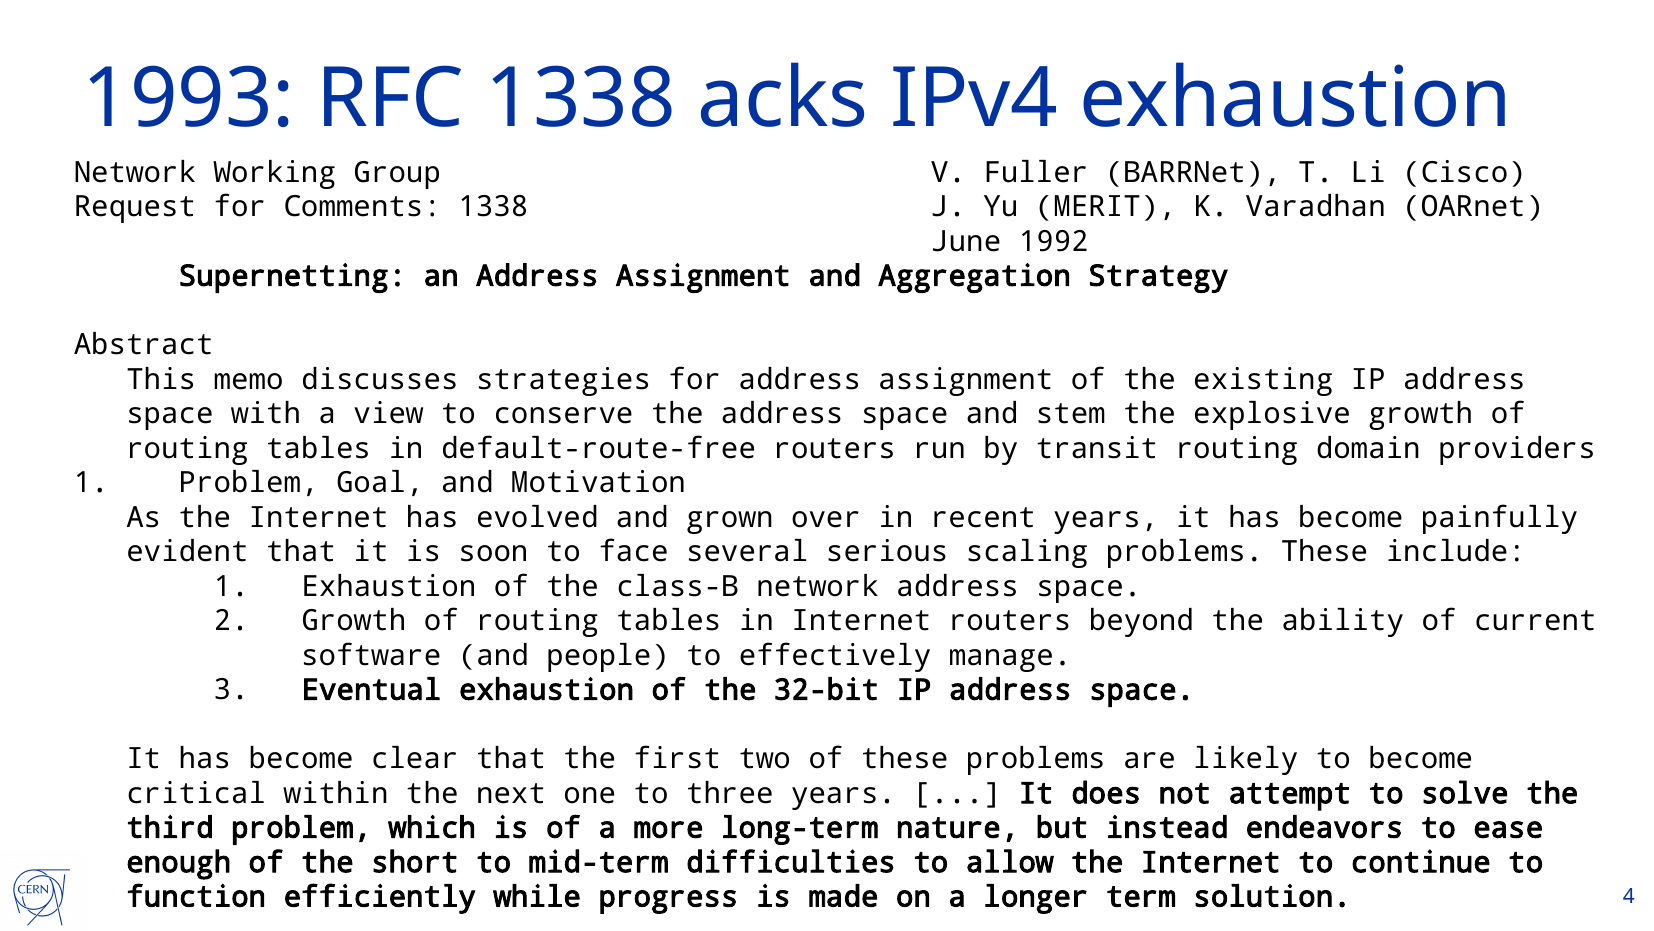

# 1993: RFC 1338 acks IPv4 exhaustion
Network Working Group V. Fuller (BARRNet), T. Li (Cisco)
Request for Comments: 1338 J. Yu (MERIT), K. Varadhan (OARnet)
 June 1992
 Supernetting: an Address Assignment and Aggregation Strategy
Abstract
 This memo discusses strategies for address assignment of the existing IP address
 space with a view to conserve the address space and stem the explosive growth of
 routing tables in default-route-free routers run by transit routing domain providers
1. Problem, Goal, and Motivation
 As the Internet has evolved and grown over in recent years, it has become painfully
 evident that it is soon to face several serious scaling problems. These include:
 1. Exhaustion of the class-B network address space.
 2. Growth of routing tables in Internet routers beyond the ability of current
 software (and people) to effectively manage.
 3. Eventual exhaustion of the 32-bit IP address space.
 It has become clear that the first two of these problems are likely to become
 critical within the next one to three years. [...] It does not attempt to solve the
 third problem, which is of a more long-term nature, but instead endeavors to ease
 enough of the short to mid-term difficulties to allow the Internet to continue to
 function efficiently while progress is made on a longer term solution.